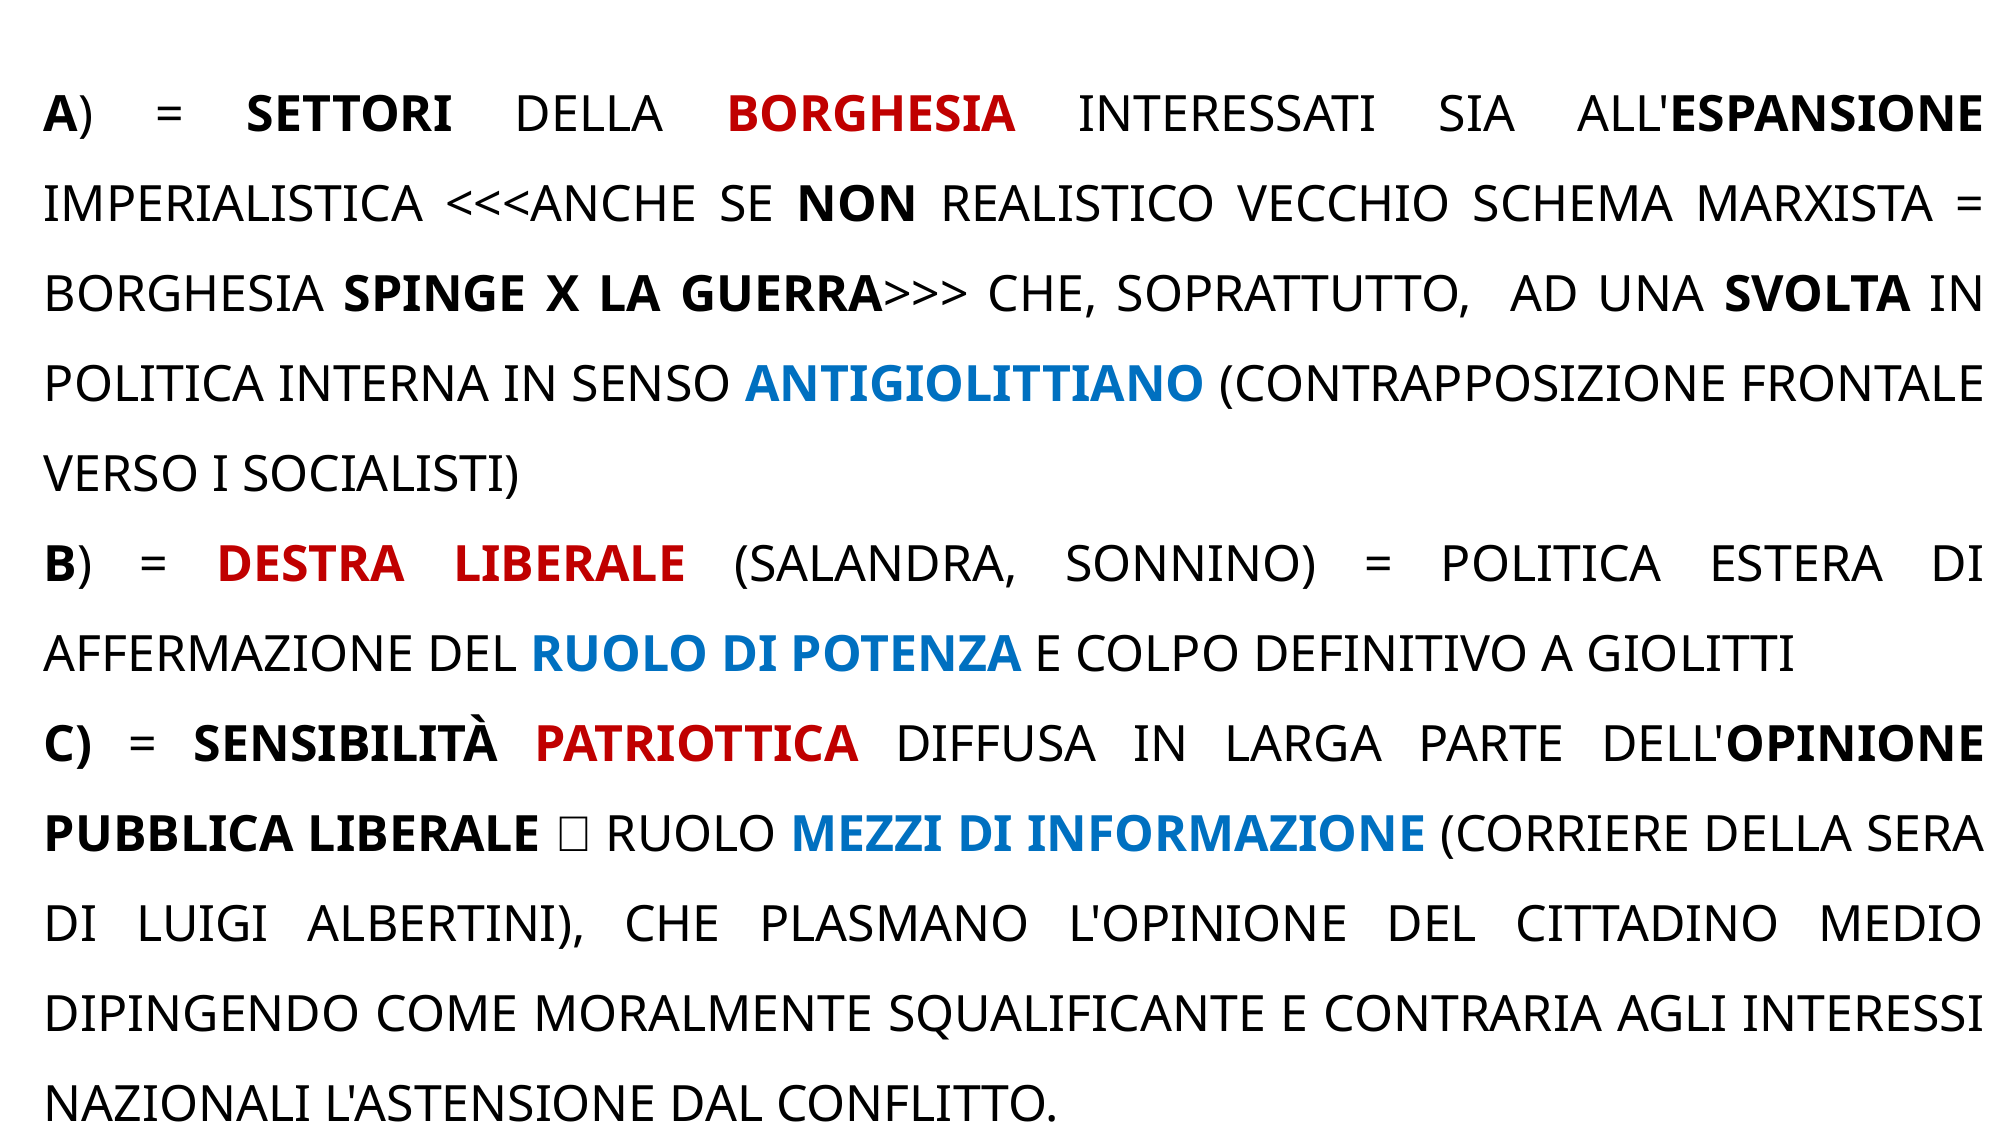

a) = SETTORI DELLA BORGHESIA INTERESSATI SIA ALL'ESPANSIONE IMPERIALISTICA <<<ANCHE SE NON REALISTICO VECCHIO SCHEMA MARXISTA = BORGHESIA SPINGE X LA GUERRA>>> CHE, SOPRATTUTTO, AD UNA SVOLTA IN POLITICA INTERNA IN SENSO ANTIGIOLITTIANO (CONTRAPPOSIZIONE FRONTALE VERSO I SOCIALISTI)
b) = DESTRA LIBERALE (SALANDRA, SONNINO) = POLITICA ESTERA DI AFFERMAZIONE DEL RUOLO DI POTENZA E COLPO DEFINITIVO A GIOLITTI
c) = SENSIBILITÀ PATRIOTTICA DIFFUSA IN LARGA PARTE DELL'OPINIONE PUBBLICA LIBERALE  RUOLO MEZZI DI INFORMAZIONE (CORRIERE DELLA SERA DI LUIGI ALBERTINI), CHE PLASMANO L'OPINIONE DEL CITTADINO MEDIO DIPINGENDO COME MORALMENTE SQUALIFICANTE E CONTRARIA AGLI INTERESSI NAZIONALI L'ASTENSIONE DAL CONFLITTO.